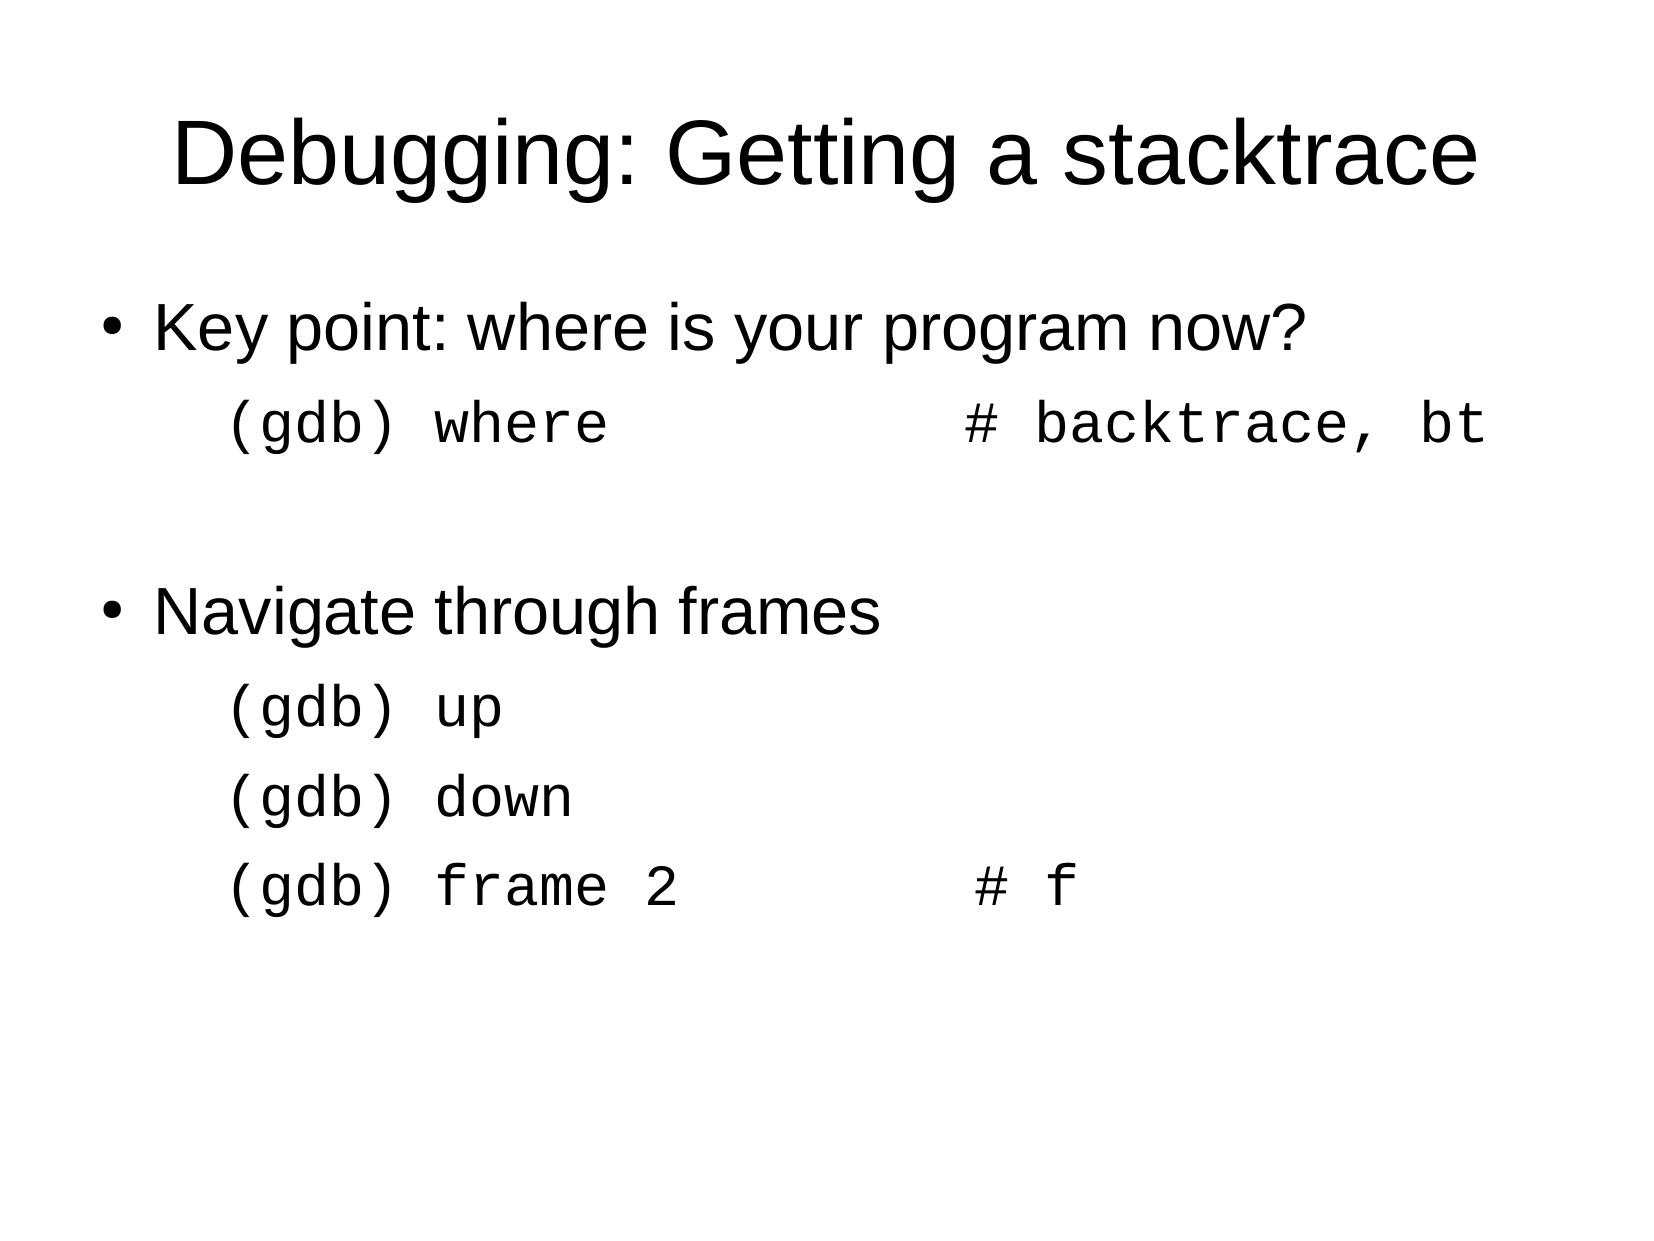

# Debugging: Getting a stacktrace
Key point: where is your program now?
(gdb) where			 # backtrace, bt
Navigate through frames
(gdb) up
(gdb) down
(gdb) frame 2				# f